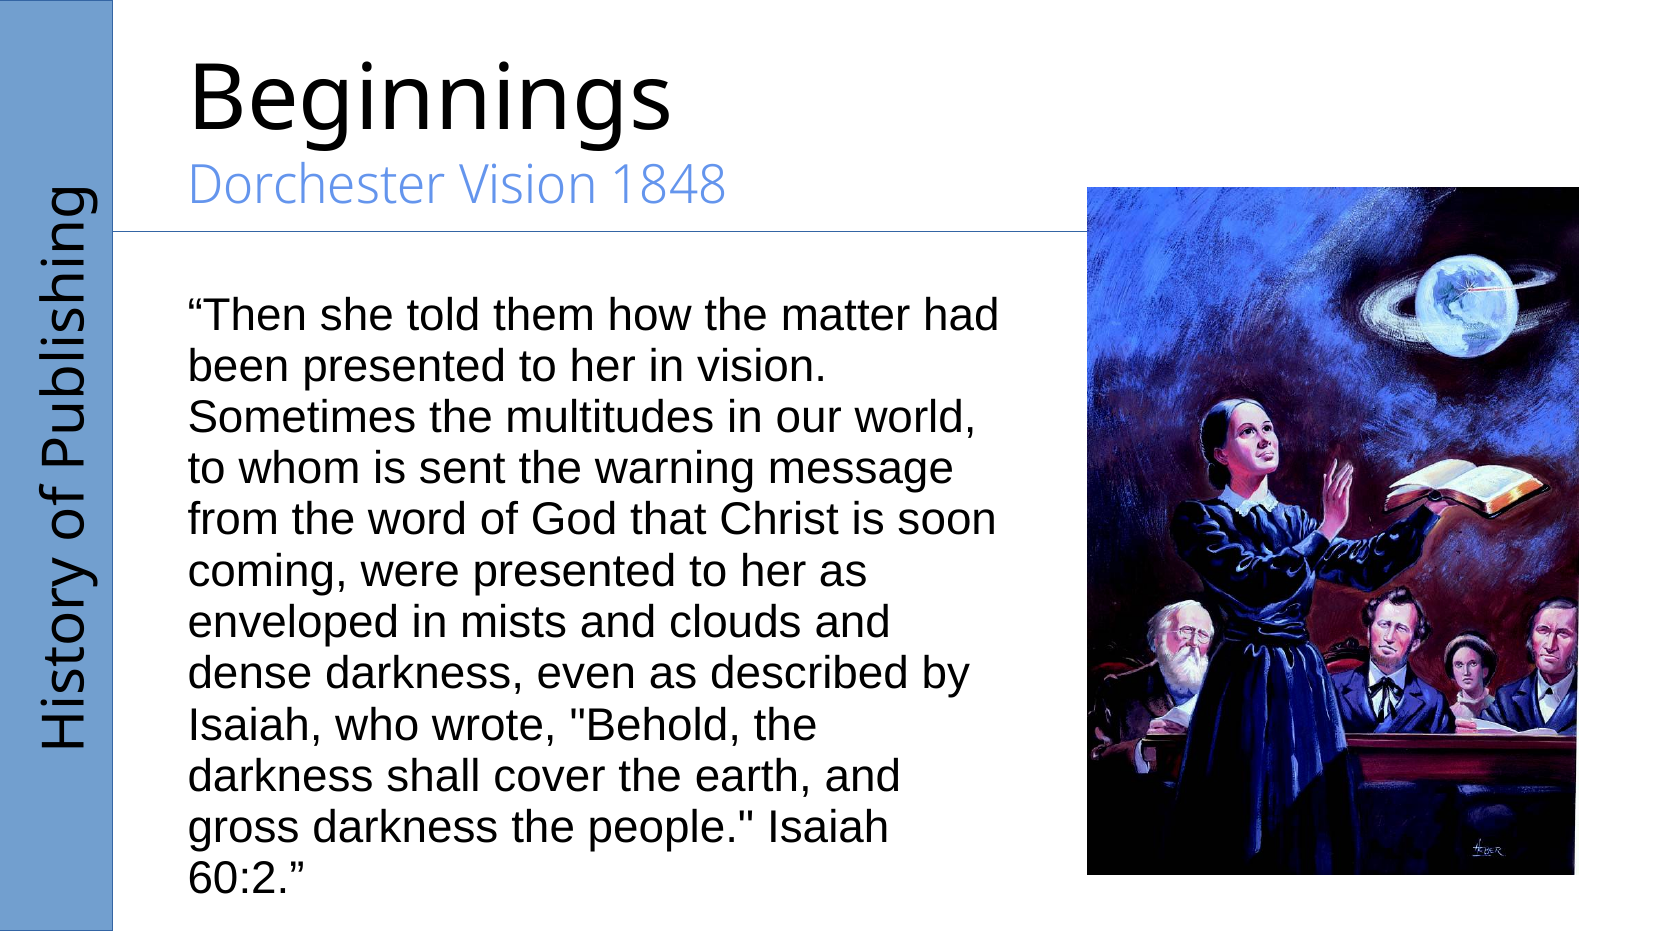

# Beginnings
Dorchester Vision 1848
“Then she told them how the matter had been presented to her in vision. Sometimes the multitudes in our world, to whom is sent the warning message from the word of God that Christ is soon coming, were presented to her as enveloped in mists and clouds and dense darkness, even as described by Isaiah, who wrote, "Behold, the darkness shall cover the earth, and gross darkness the people." Isaiah 60:2.”
History of Publishing